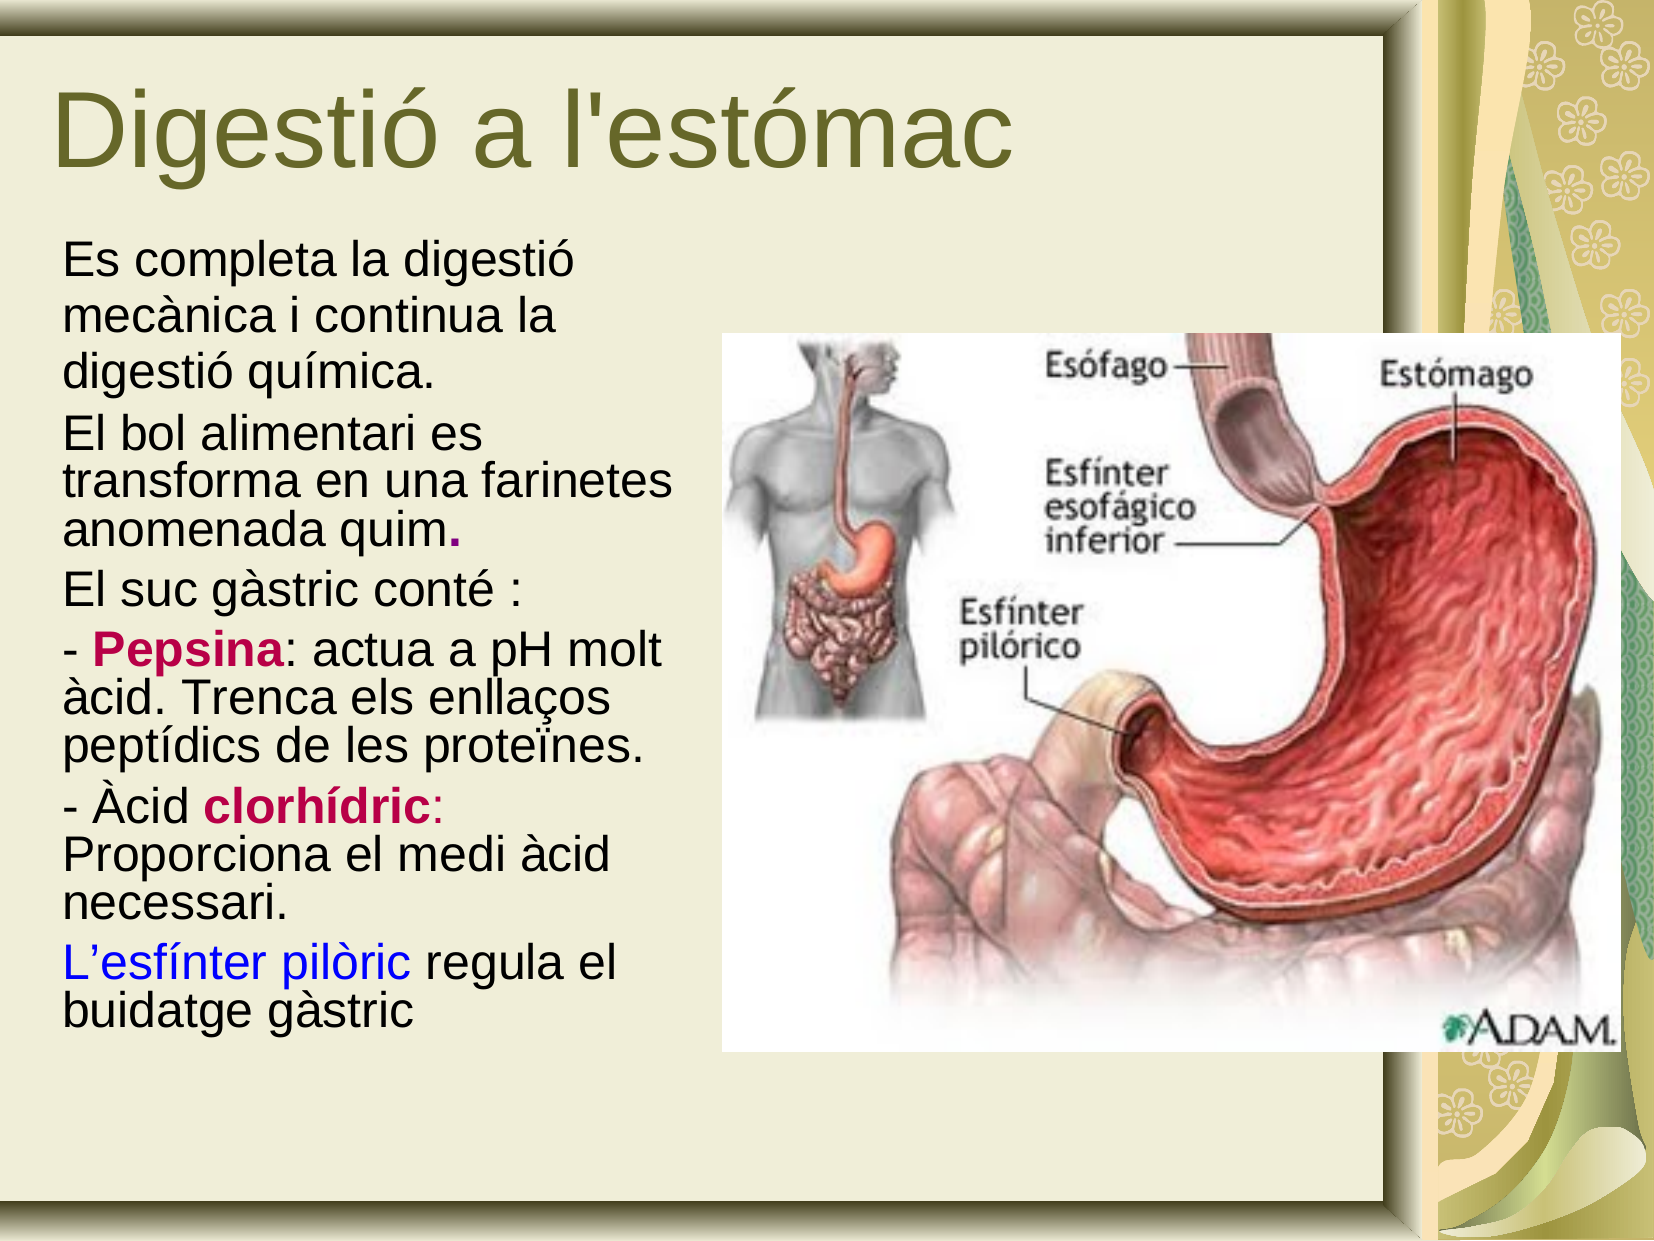

Digestió a l'estómac
Es completa la digestió mecànica i continua la digestió química.
El bol alimentari es transforma en una farinetes anomenada quim.
El suc gàstric conté :
- Pepsina: actua a pH molt àcid. Trenca els enllaços peptídics de les proteïnes.
- Àcid clorhídric: Proporciona el medi àcid necessari.
L’esfínter pilòric regula el buidatge gàstric